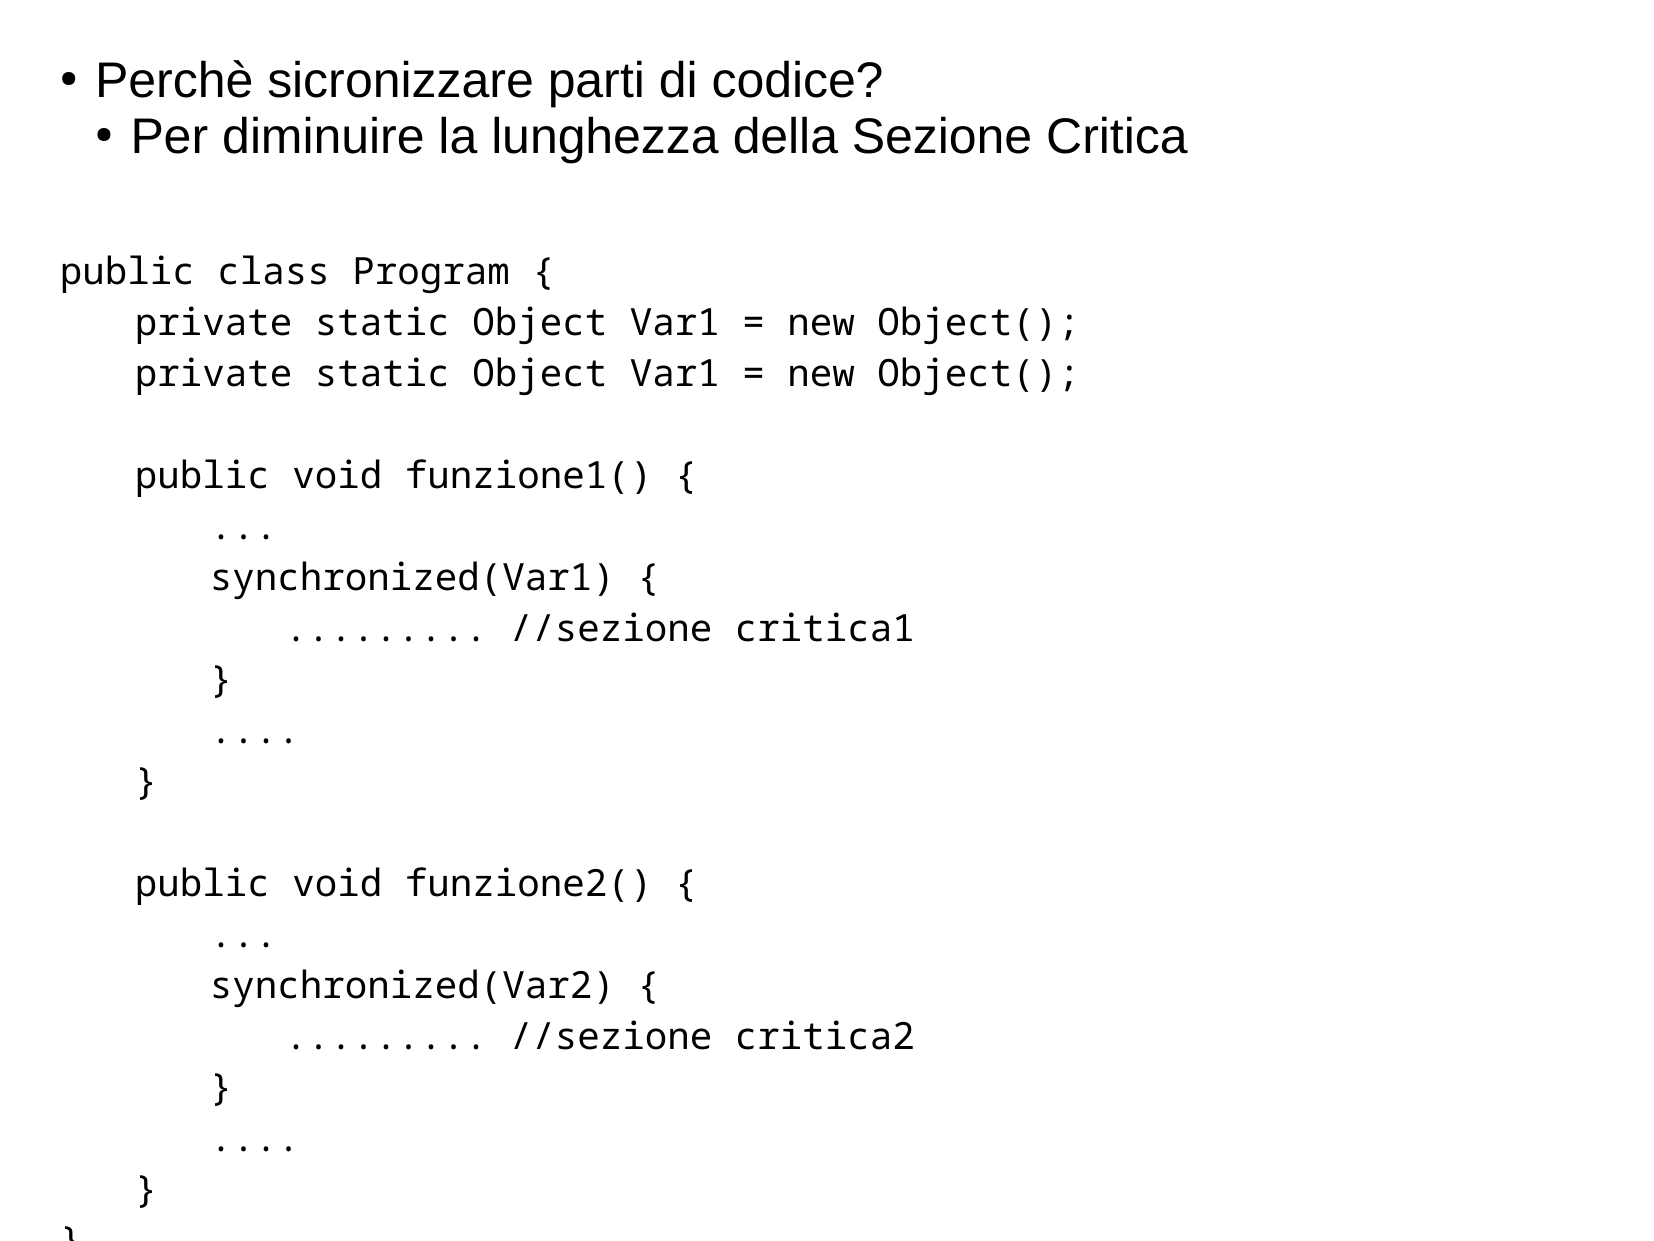

Perchè sicronizzare parti di codice?
Per diminuire la lunghezza della Sezione Critica
public class Program {
	private static Object Var1 = new Object();
	private static Object Var1 = new Object();
	public void funzione1() {
		...
		synchronized(Var1) {
			......... //sezione critica1
		}
		....
	}
	public void funzione2() {
		...
		synchronized(Var2) {
			......... //sezione critica2
		}
		....
	}
}